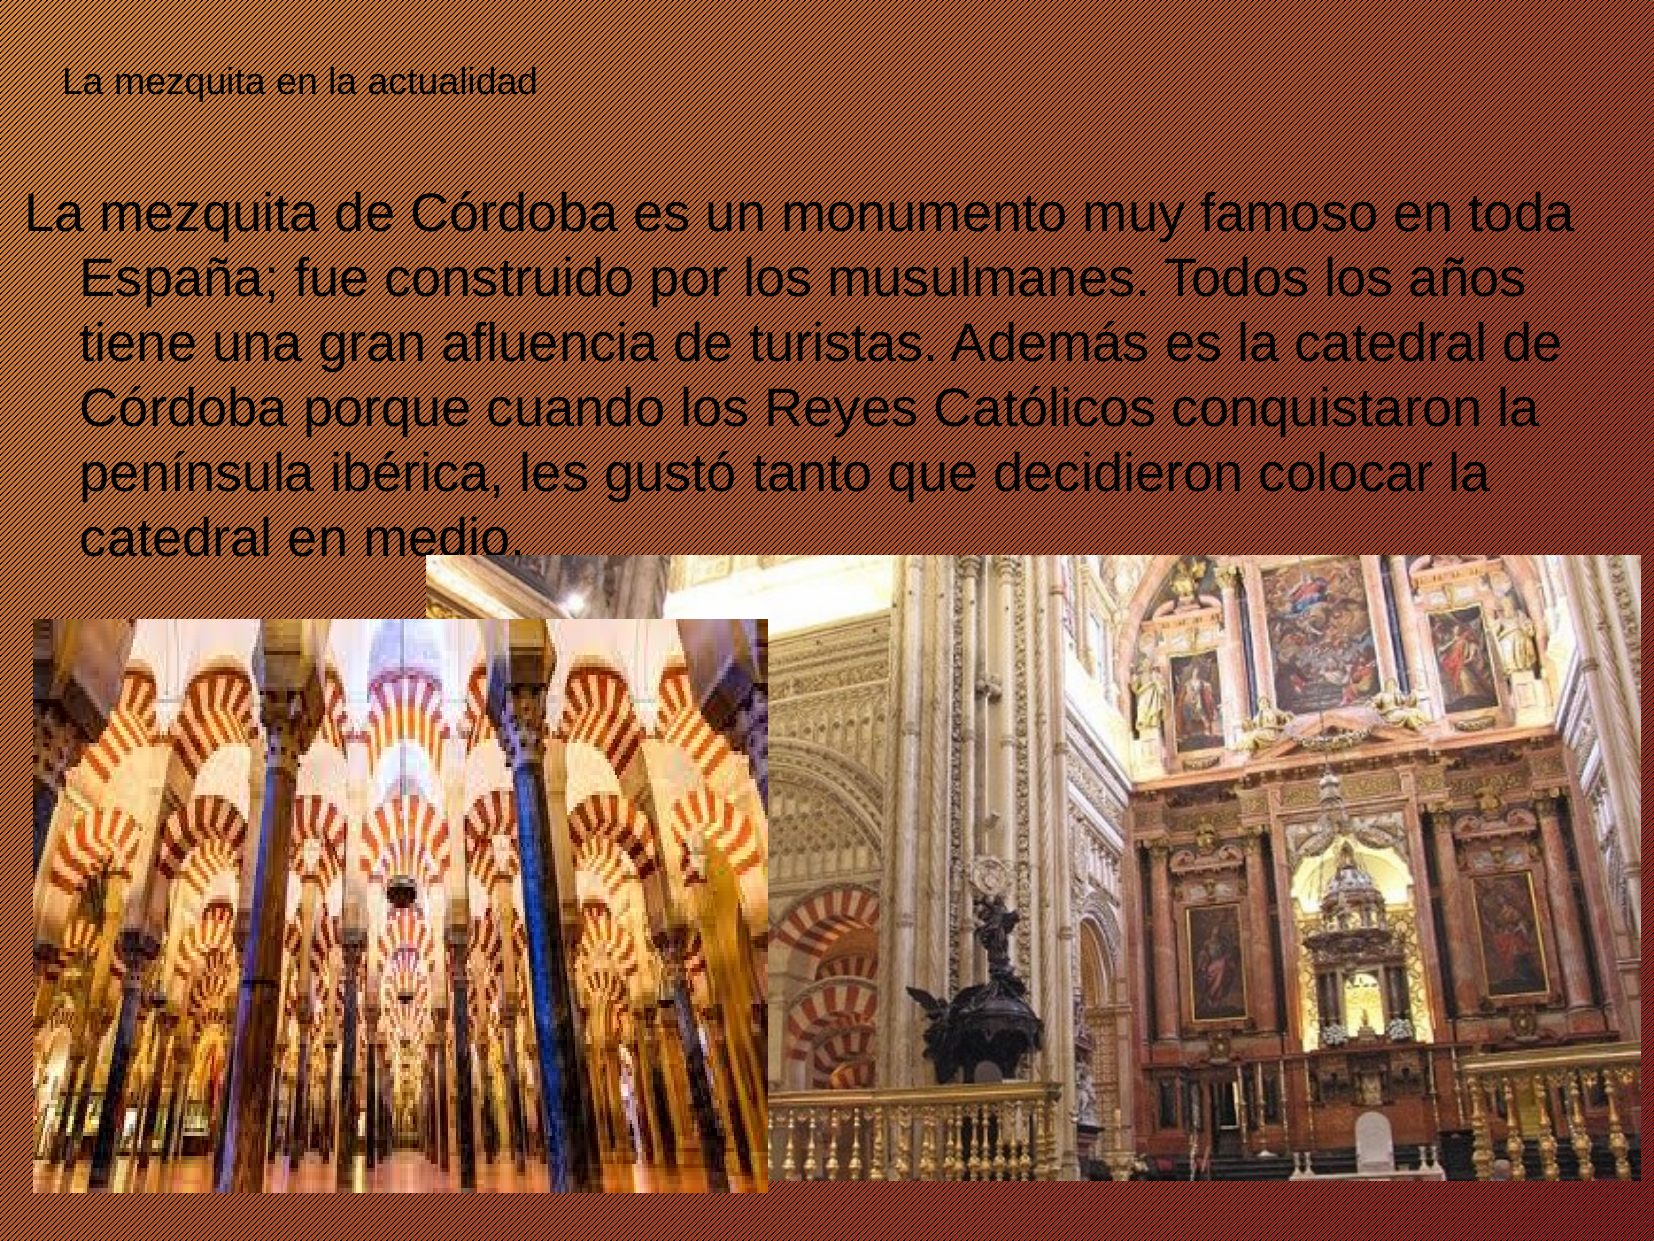

La mezquita en la actualidad
La mezquita de Córdoba es un monumento muy famoso en toda España; fue construido por los musulmanes. Todos los años tiene una gran afluencia de turistas. Además es la catedral de Córdoba porque cuando los Reyes Católicos conquistaron la península ibérica, les gustó tanto que decidieron colocar la catedral en medio.